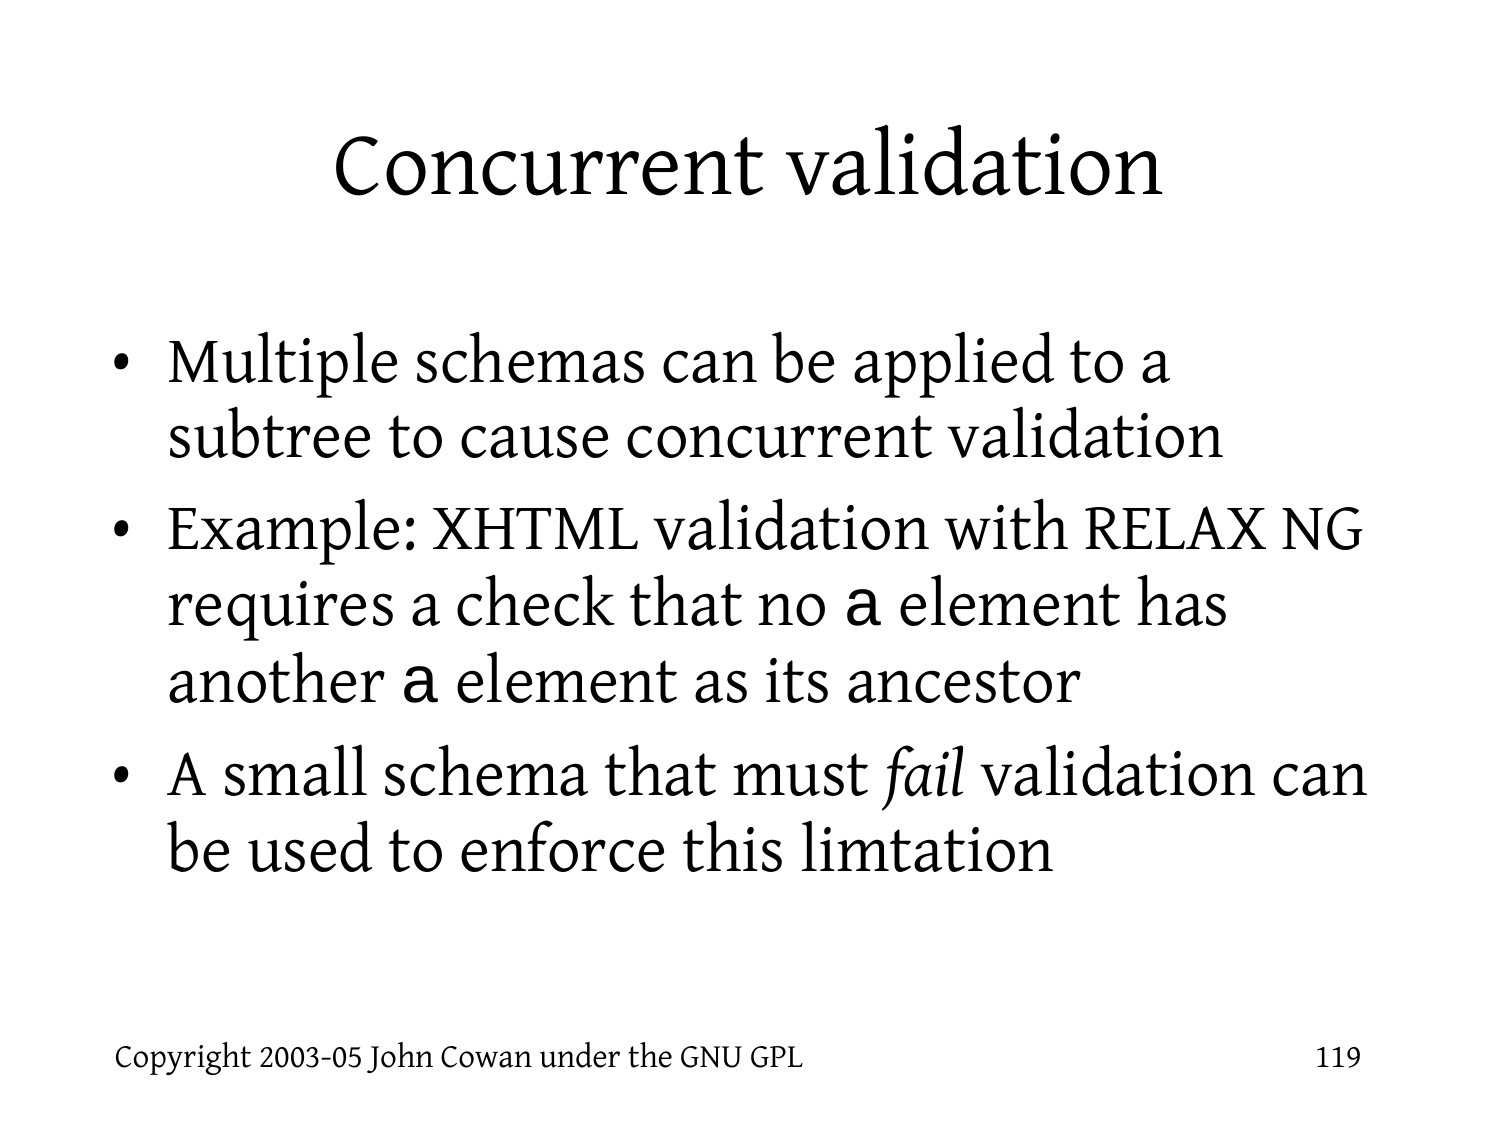

# Concurrent validation
Multiple schemas can be applied to a subtree to cause concurrent validation
Example: XHTML validation with RELAX NG requires a check that no a element has another a element as its ancestor
A small schema that must fail validation can be used to enforce this limtation